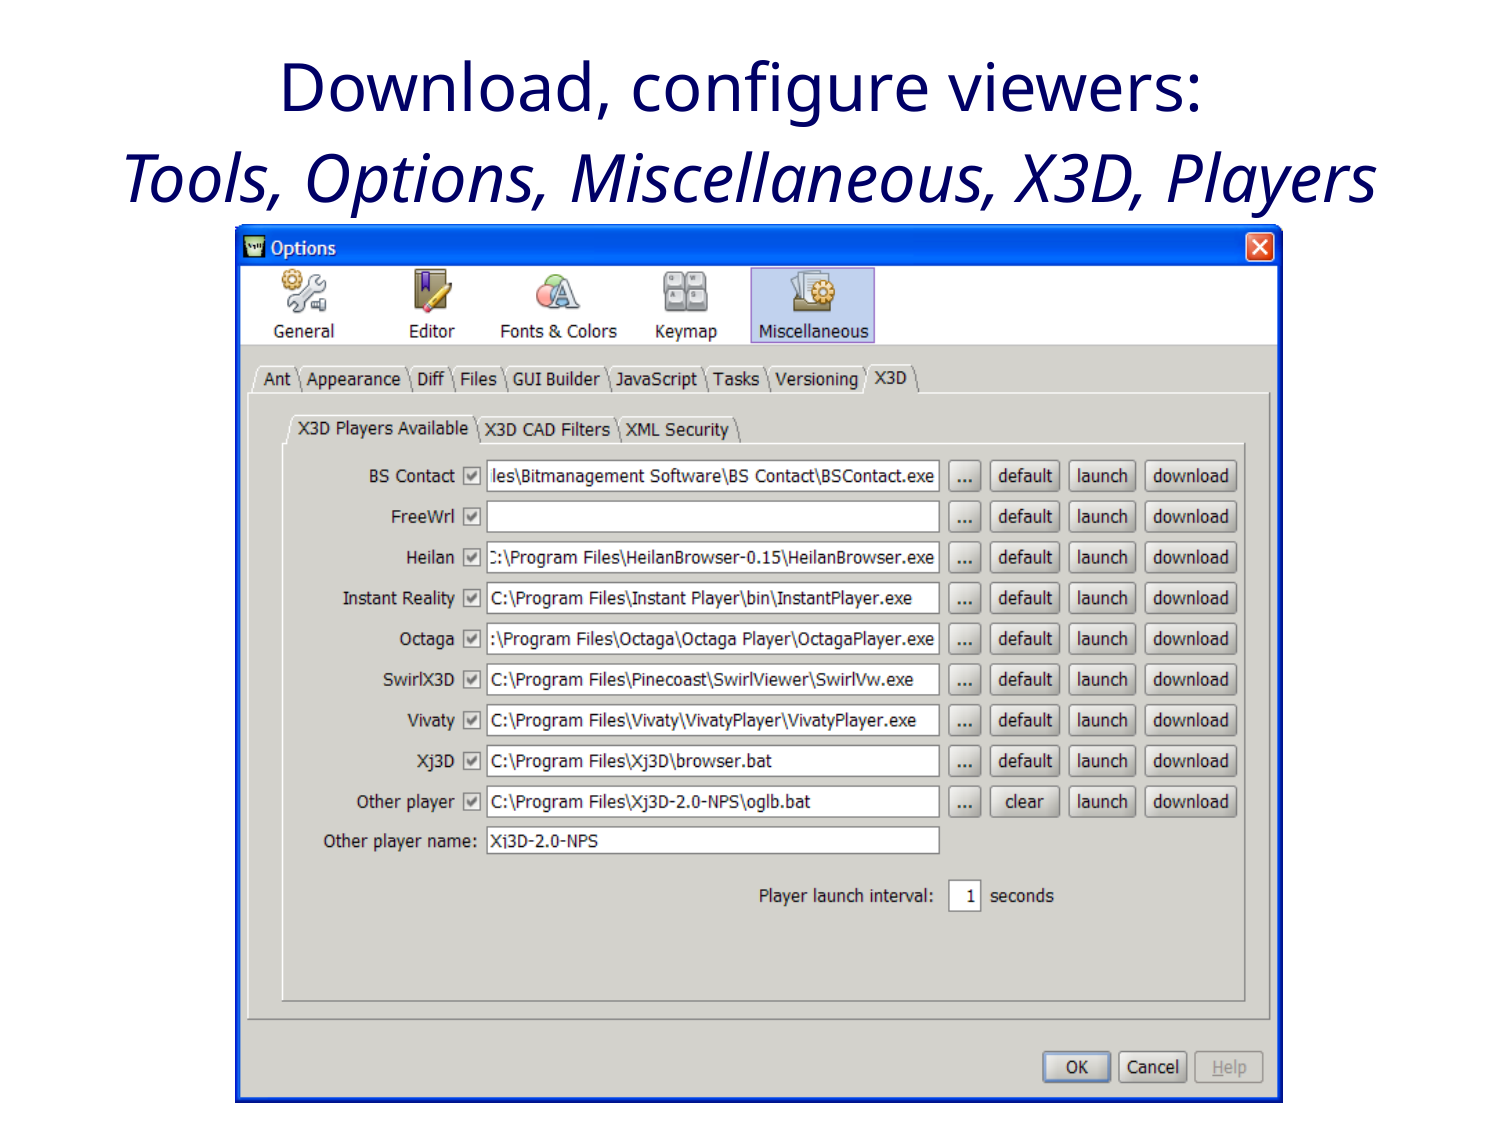

# Download, configure viewers: Tools, Options, Miscellaneous, X3D, Players